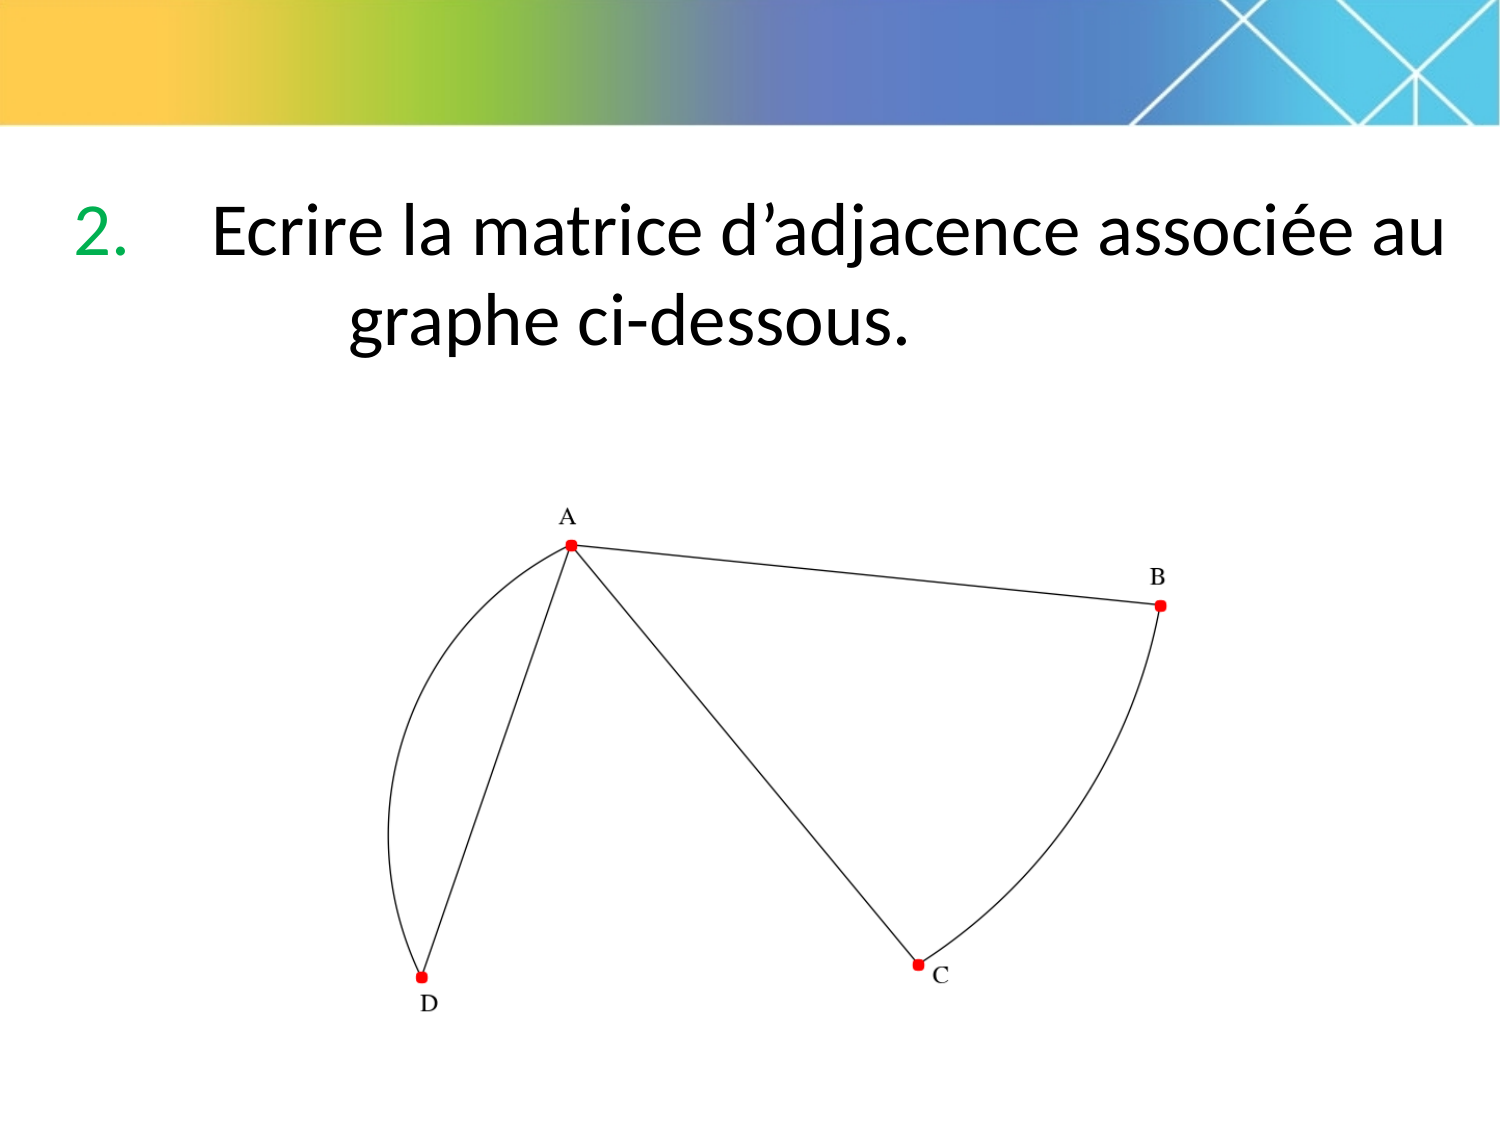

Ecrire la matrice d’adjacence associée au graphe ci-dessous.